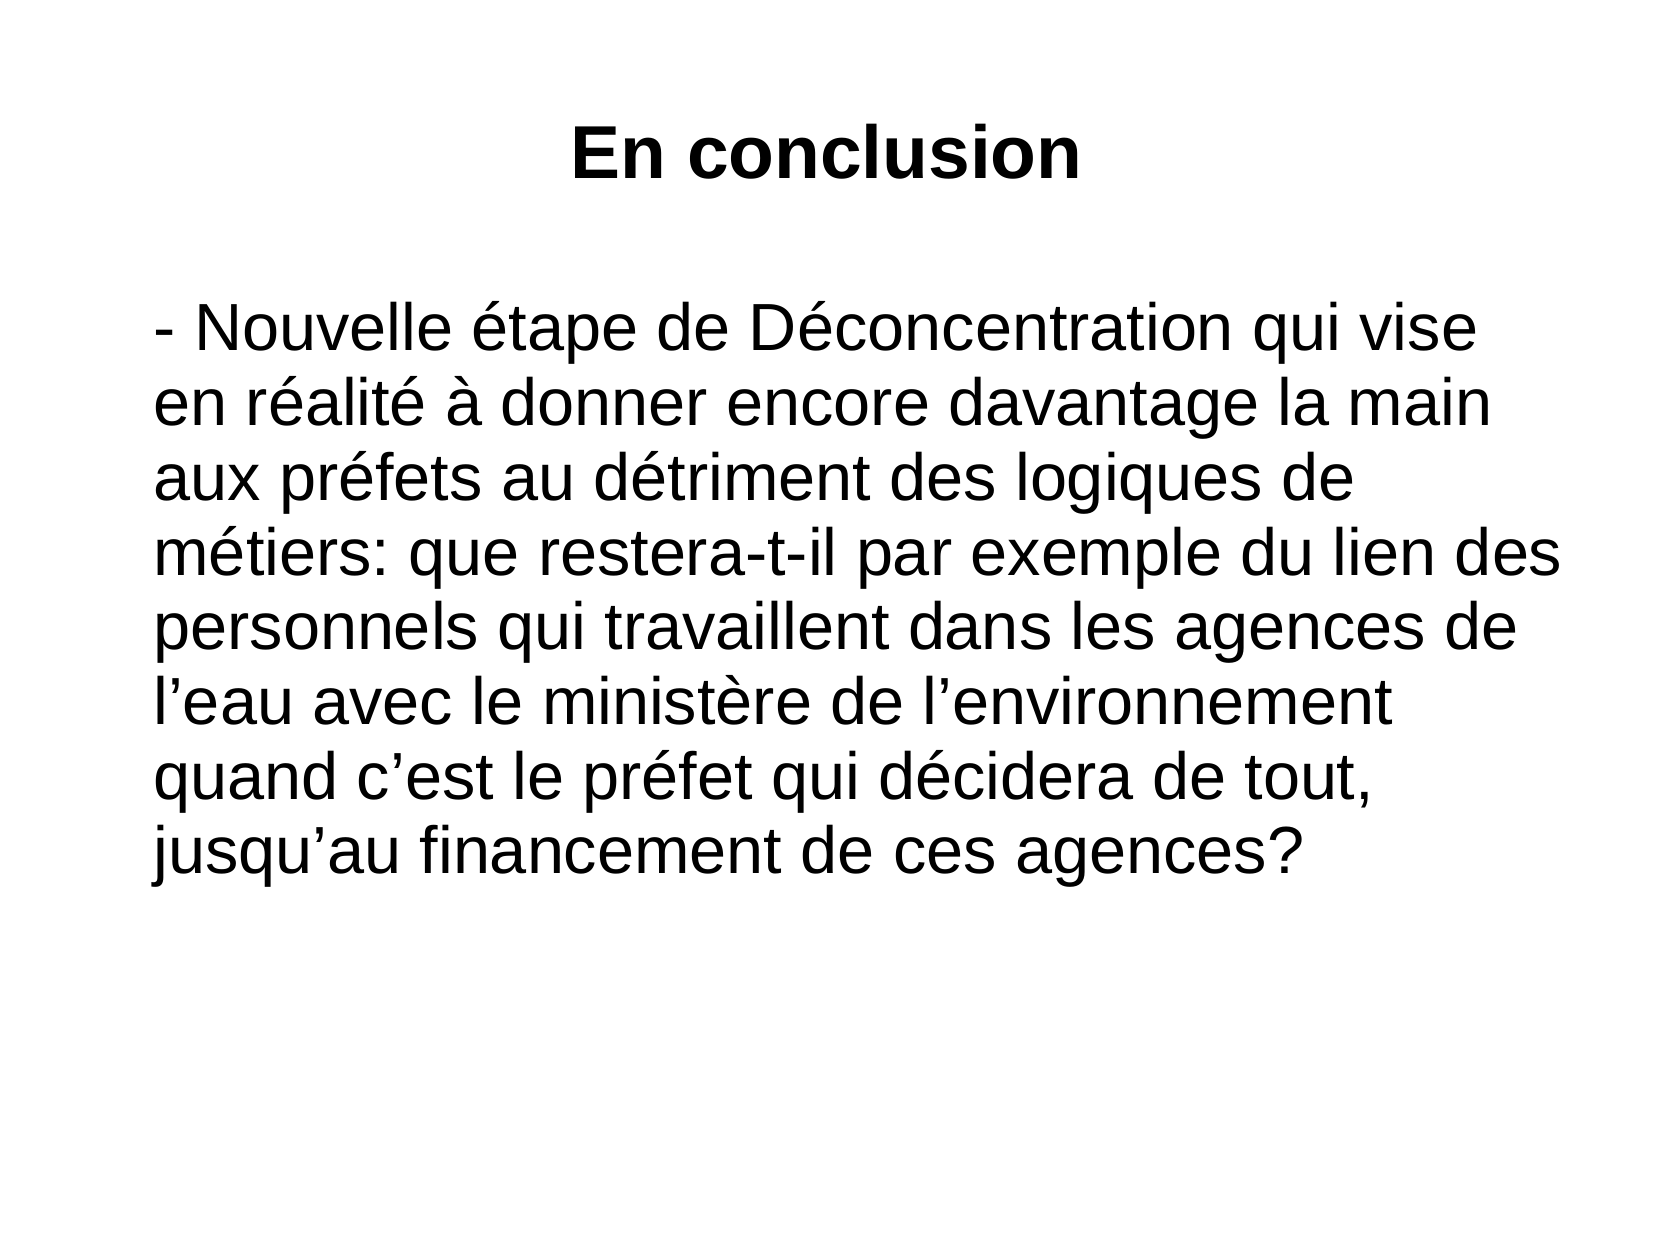

# En conclusion
- Nouvelle étape de Déconcentration qui vise en réalité à donner encore davantage la main aux préfets au détriment des logiques de métiers: que restera-t-il par exemple du lien des personnels qui travaillent dans les agences de l’eau avec le ministère de l’environnement quand c’est le préfet qui décidera de tout, jusqu’au financement de ces agences?